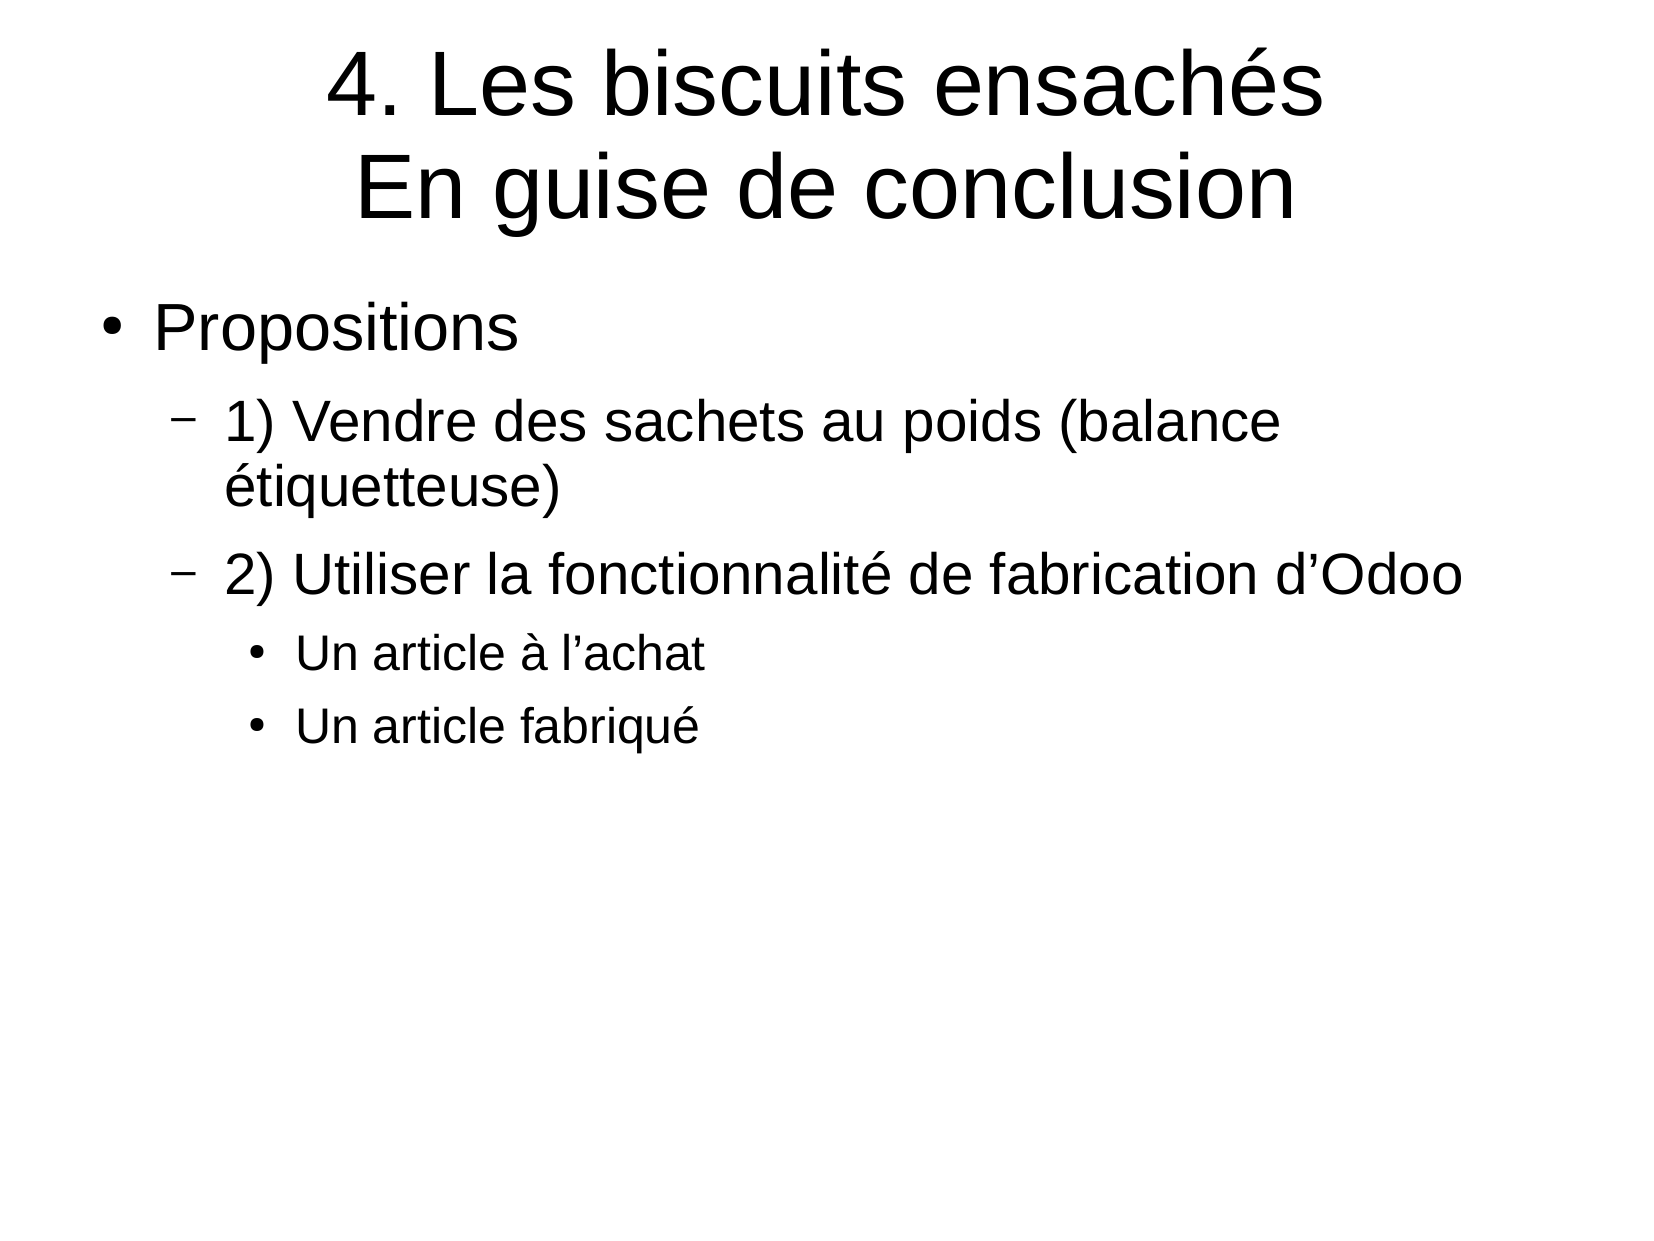

# 4. Les biscuits ensachés En guise de conclusion
Propositions
1) Vendre des sachets au poids (balance étiquetteuse)
2) Utiliser la fonctionnalité de fabrication d’Odoo
Un article à l’achat
Un article fabriqué